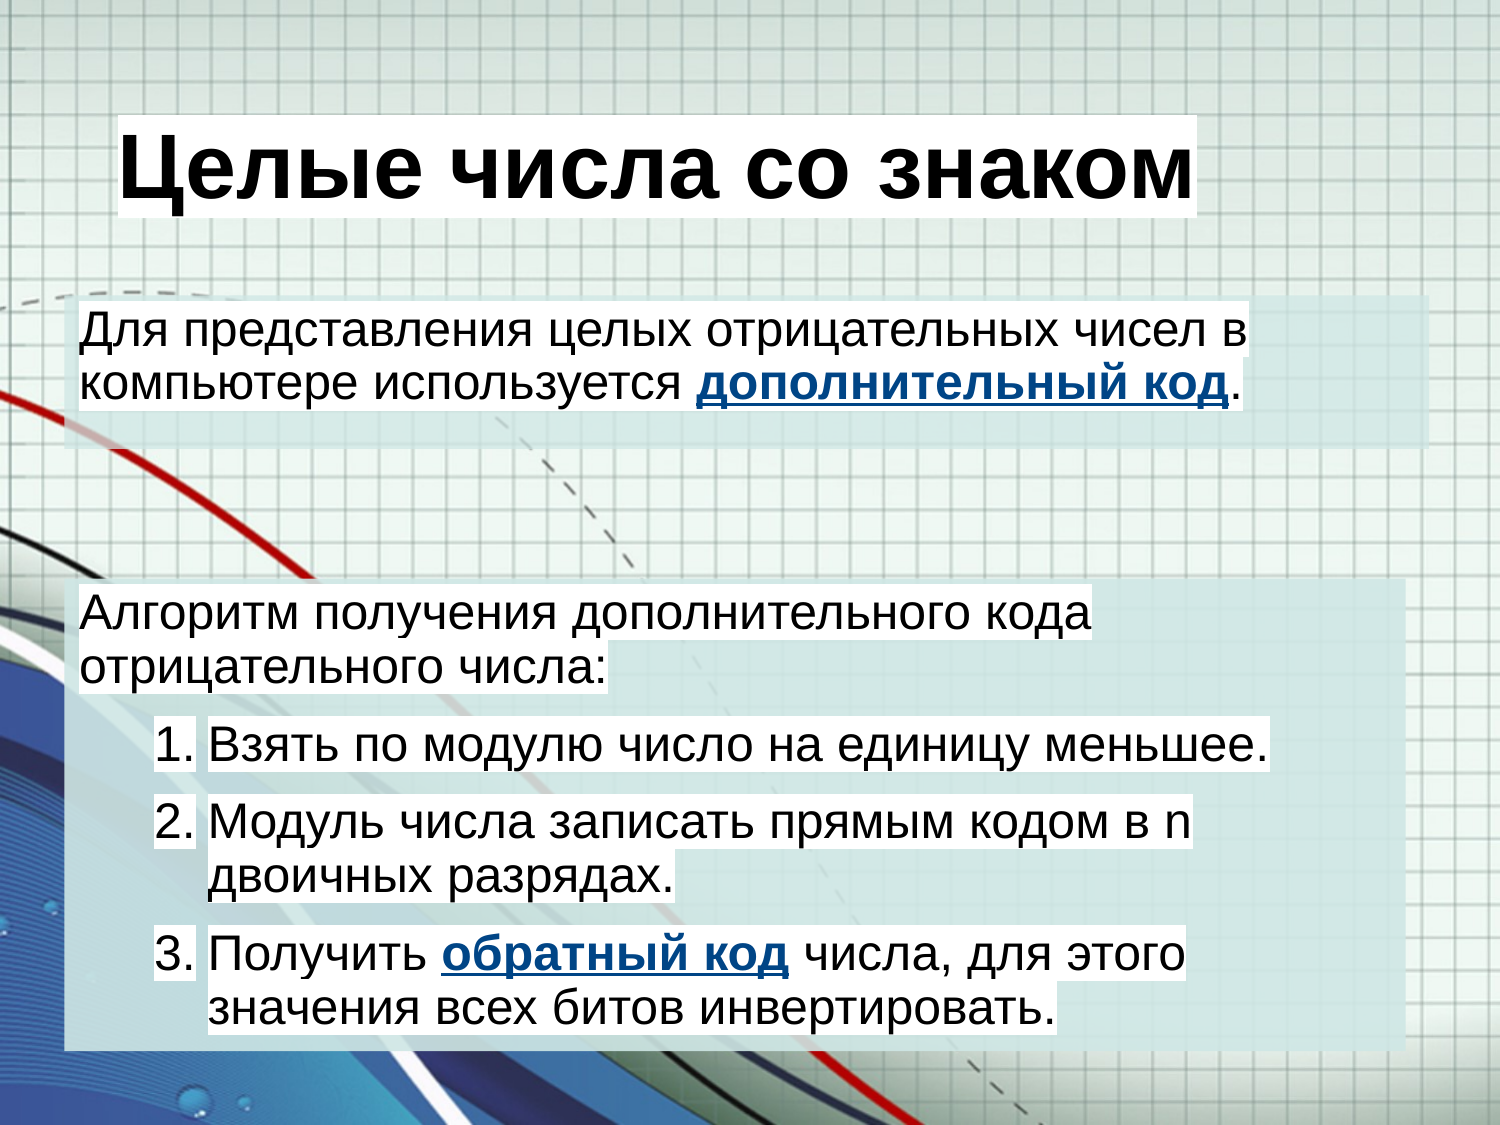

# Целые числа со знаком
Для представления целых отрицательных чисел в компьютере используется дополнительный код.
Алгоритм получения дополнительного кода отрицательного числа:
Взять по модулю число на единицу меньшее.
Модуль числа записать прямым кодом в n двоичных разрядах.
Получить обратный код числа, для этого значения всех битов инвертировать.